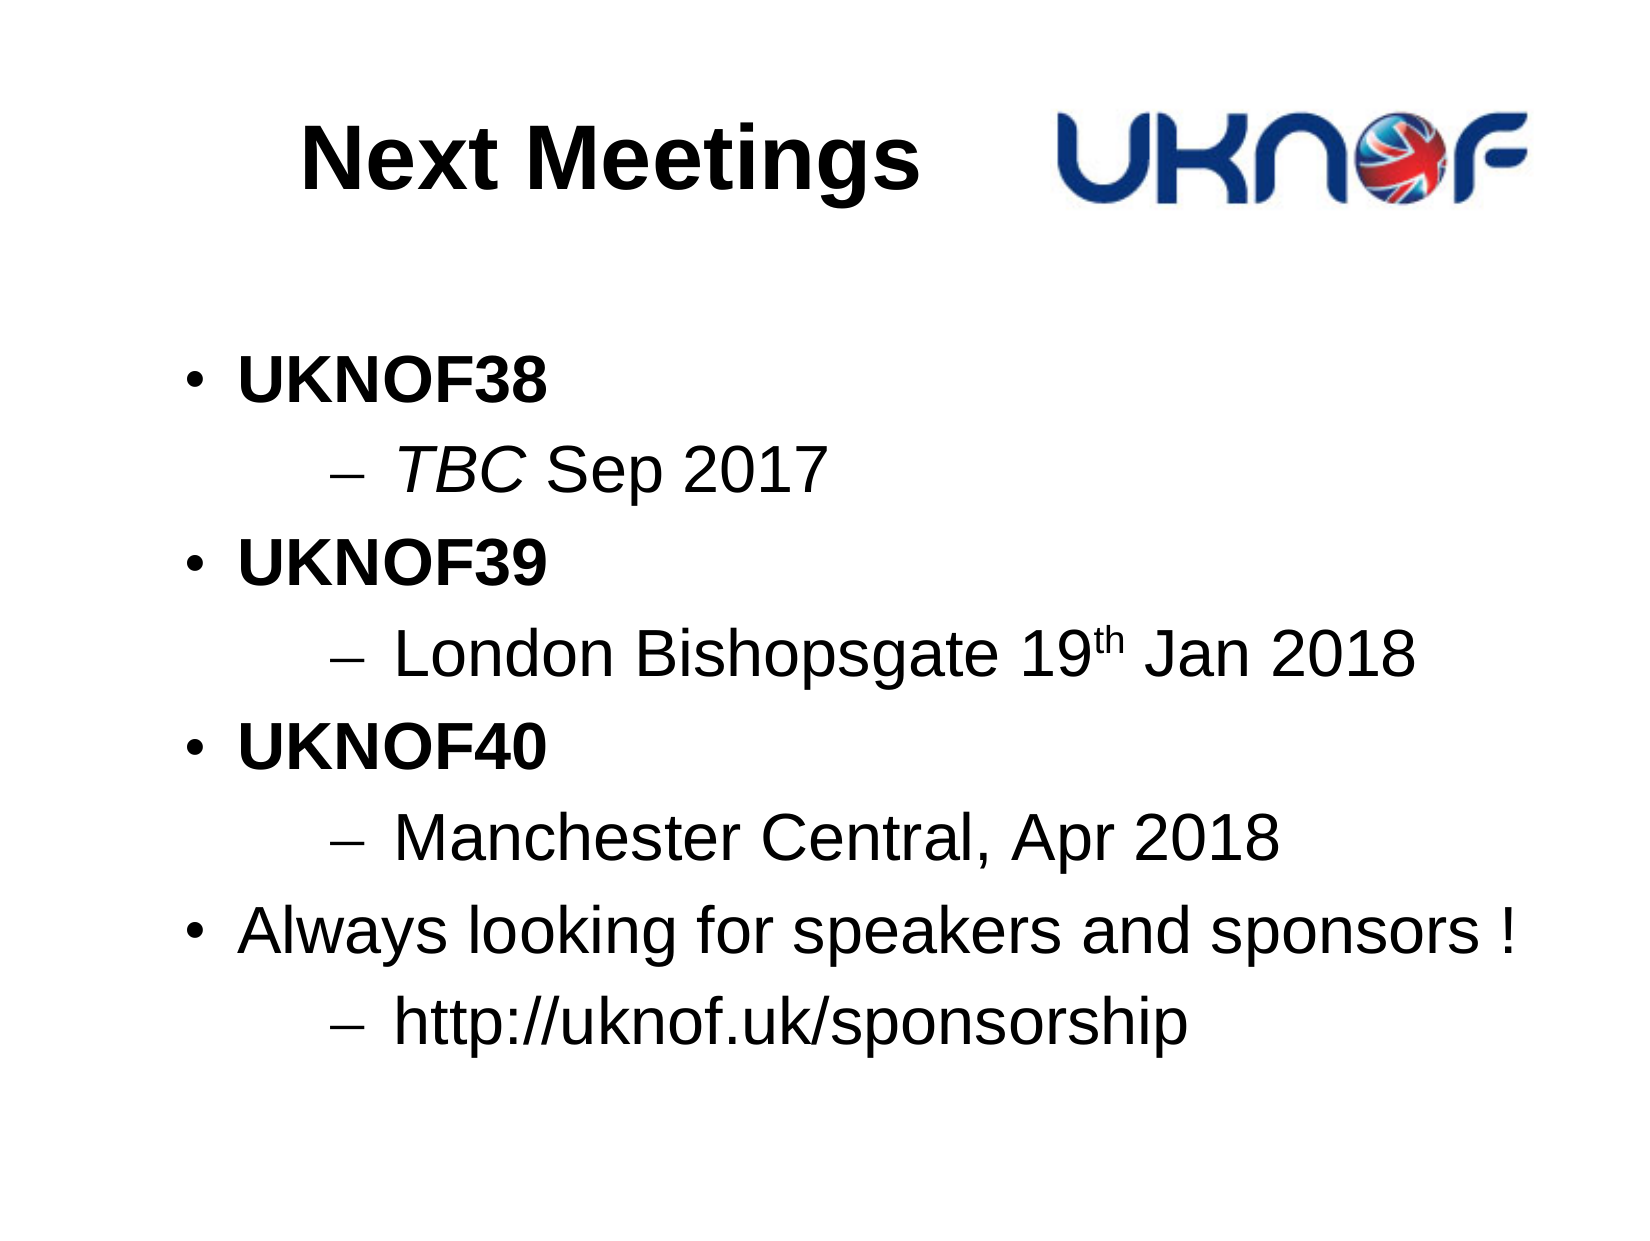

# Next Meetings
UKNOF38
 TBC Sep 2017
UKNOF39
 London Bishopsgate 19th Jan 2018
UKNOF40
 Manchester Central, Apr 2018
Always looking for speakers and sponsors !
 http://uknof.uk/sponsorship